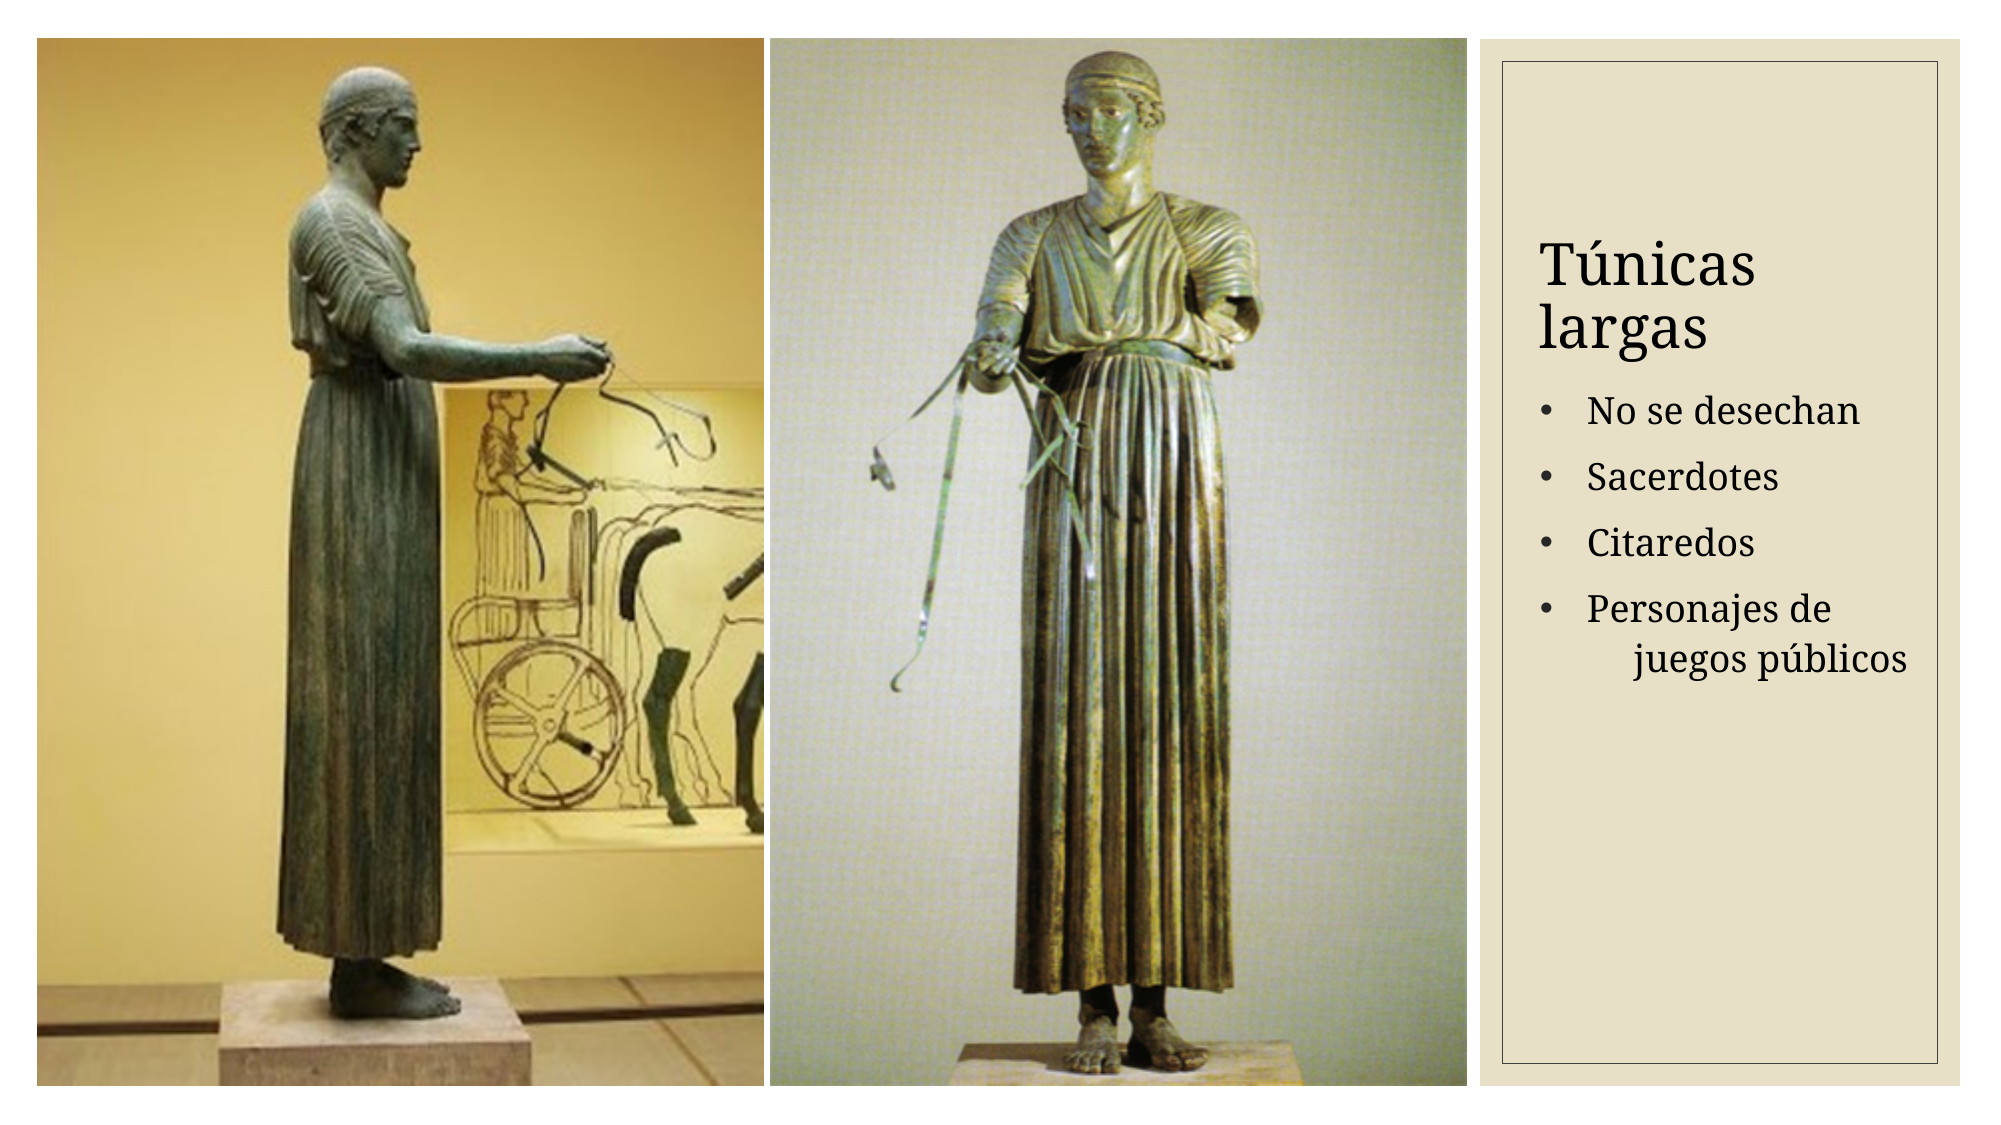

# Túnicas largas
No se desechan
Sacerdotes
Citaredos
Personajes de juegos públicos